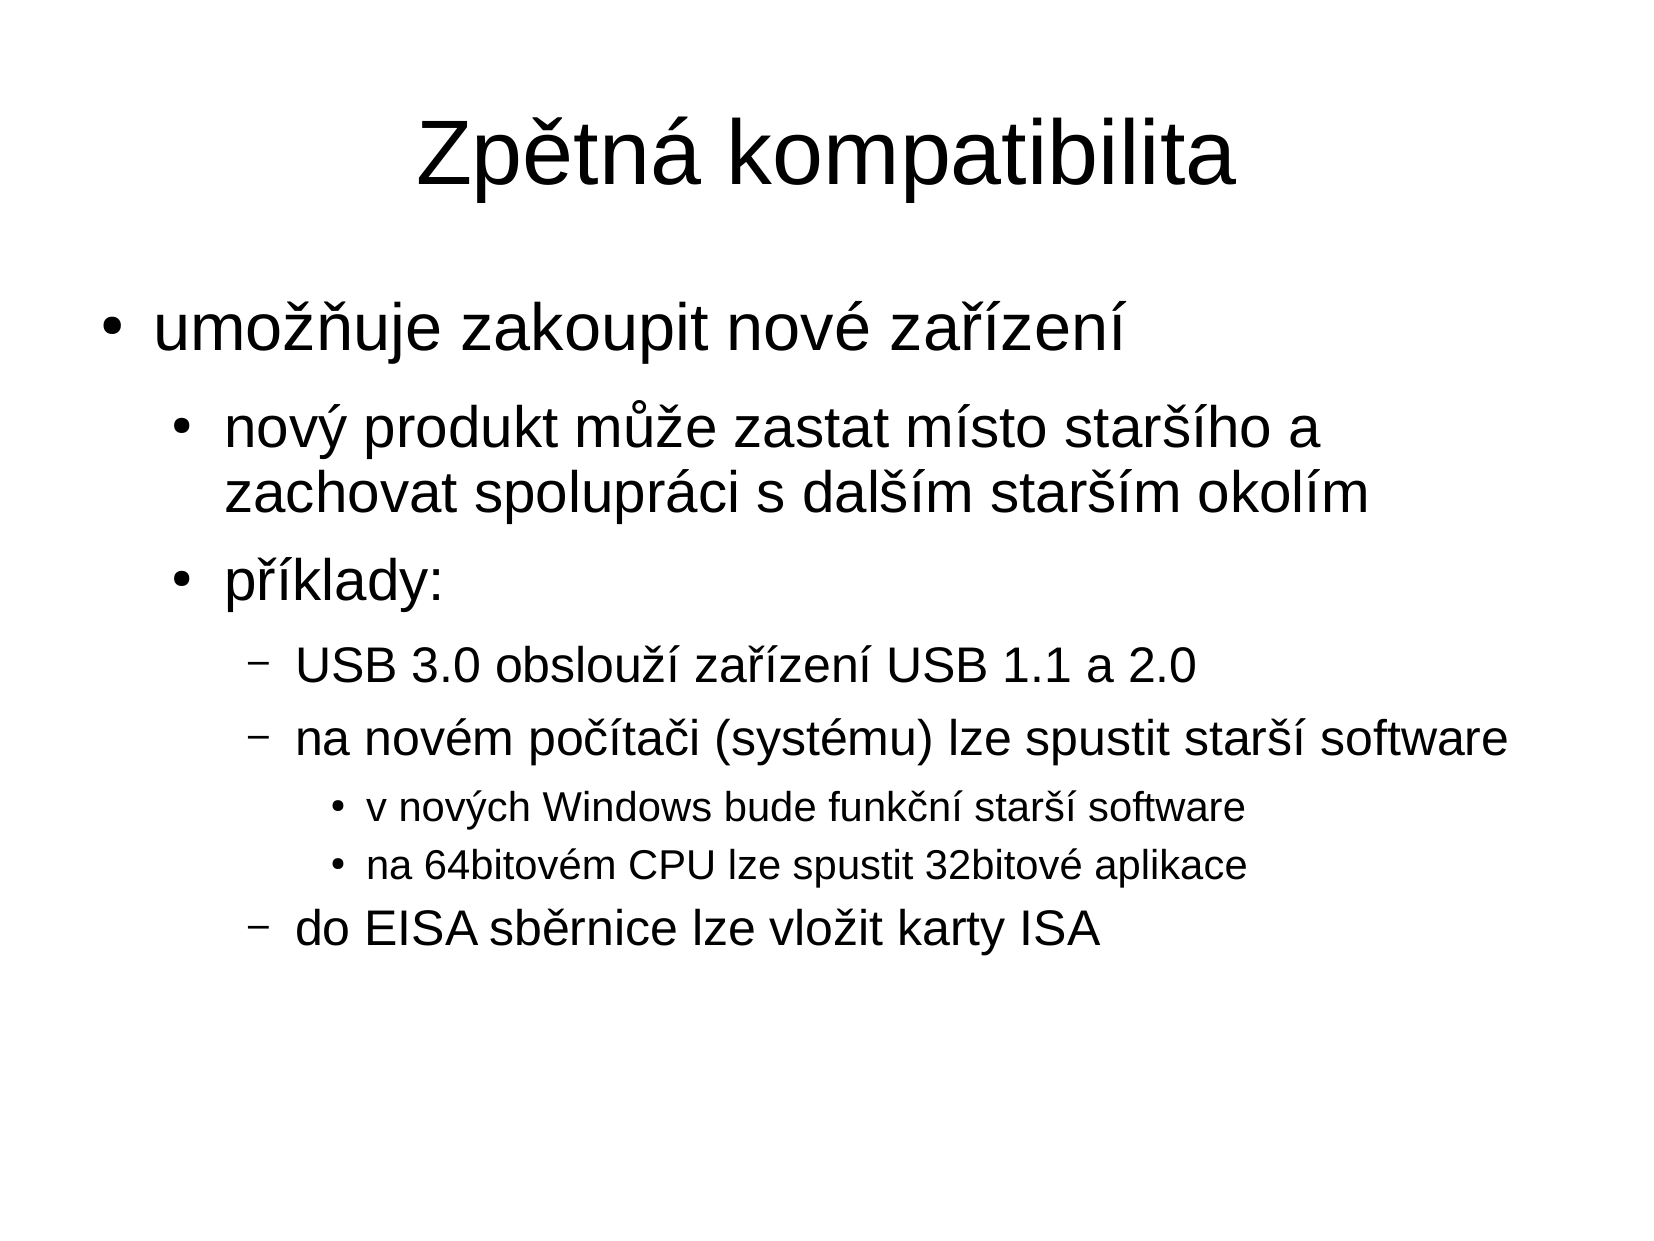

# Zpětná kompatibilita
umožňuje zakoupit nové zařízení
nový produkt může zastat místo staršího a zachovat spolupráci s dalším starším okolím
příklady:
USB 3.0 obslouží zařízení USB 1.1 a 2.0
na novém počítači (systému) lze spustit starší software
v nových Windows bude funkční starší software
na 64bitovém CPU lze spustit 32bitové aplikace
do EISA sběrnice lze vložit karty ISA